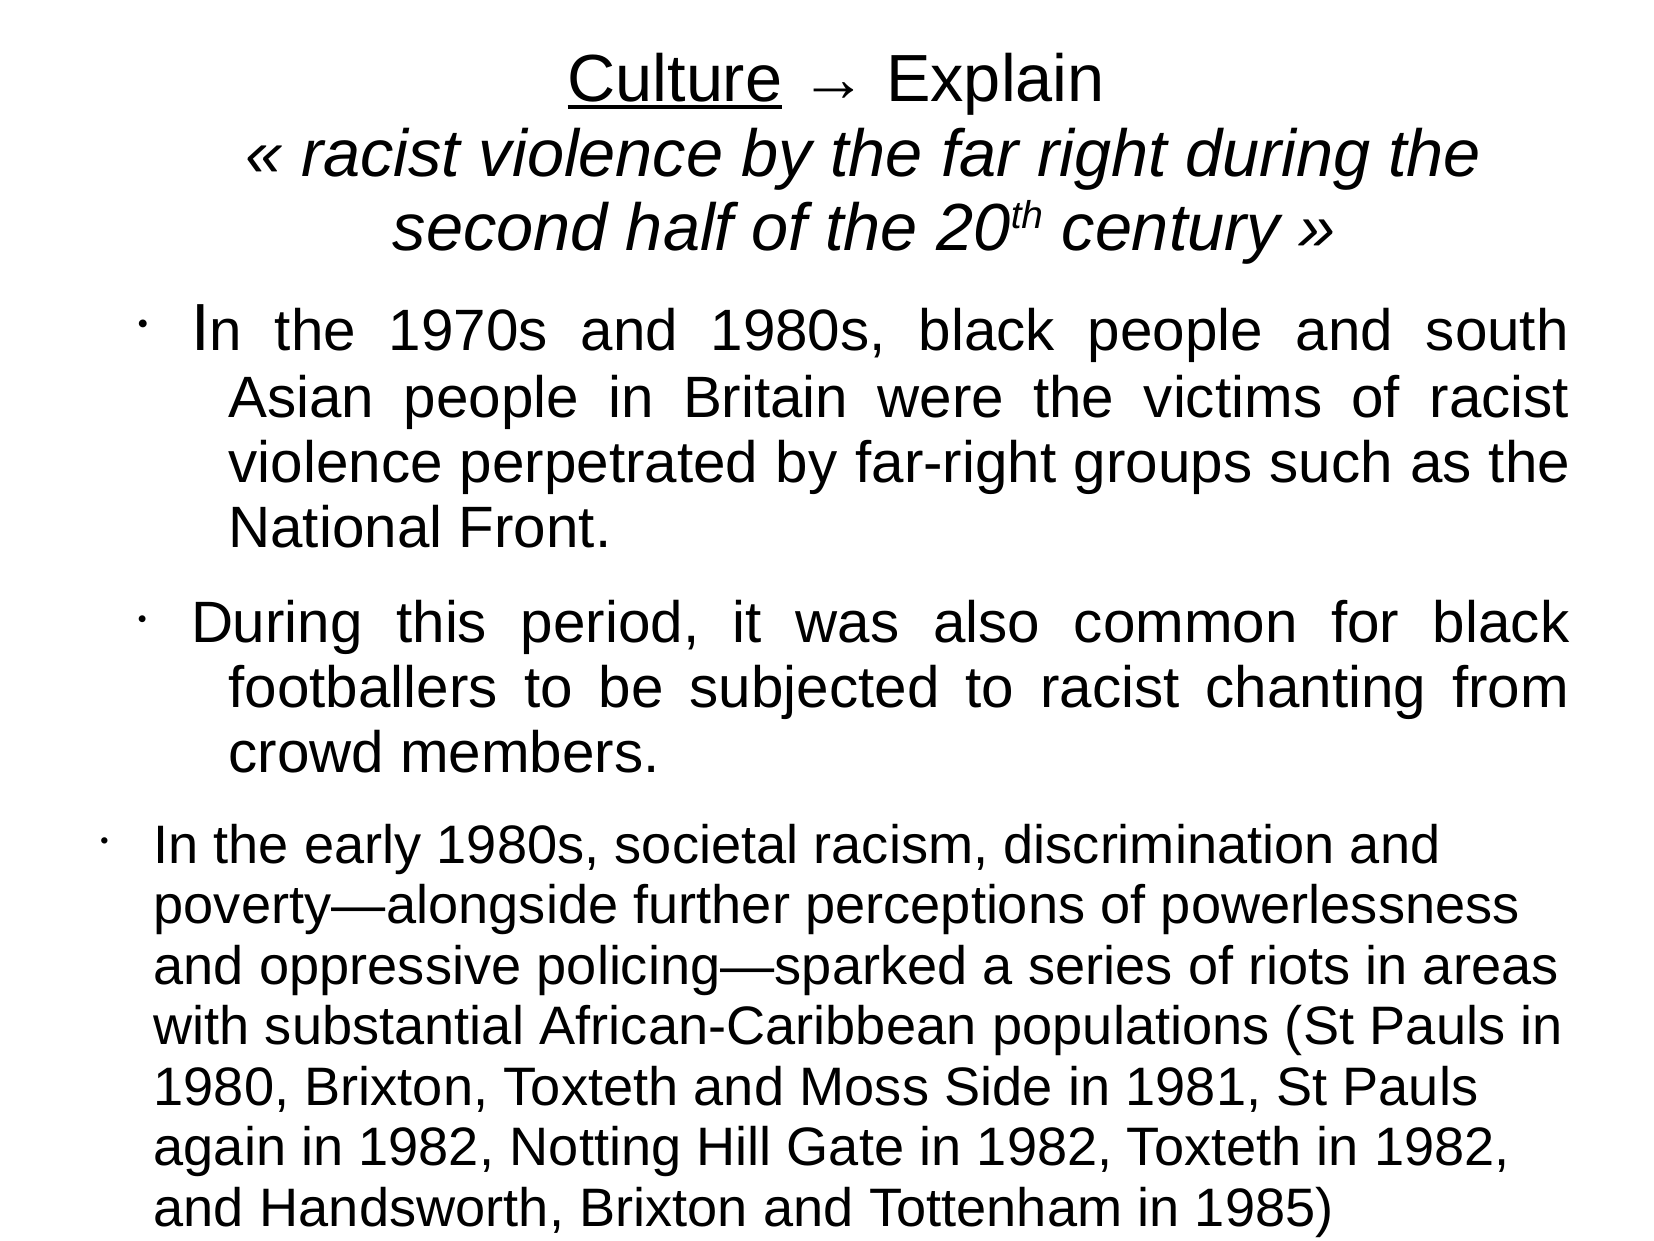

# Culture → Explain « racist violence by the far right during the second half of the 20th century »
In the 1970s and 1980s, black people and south Asian people in Britain were the victims of racist violence perpetrated by far-right groups such as the National Front.
During this period, it was also common for black footballers to be subjected to racist chanting from crowd members.
In the early 1980s, societal racism, discrimination and poverty—alongside further perceptions of powerlessness and oppressive policing—sparked a series of riots in areas with substantial African-Caribbean populations (St Pauls in 1980, Brixton, Toxteth and Moss Side in 1981, St Pauls again in 1982, Notting Hill Gate in 1982, Toxteth in 1982, and Handsworth, Brixton and Tottenham in 1985)